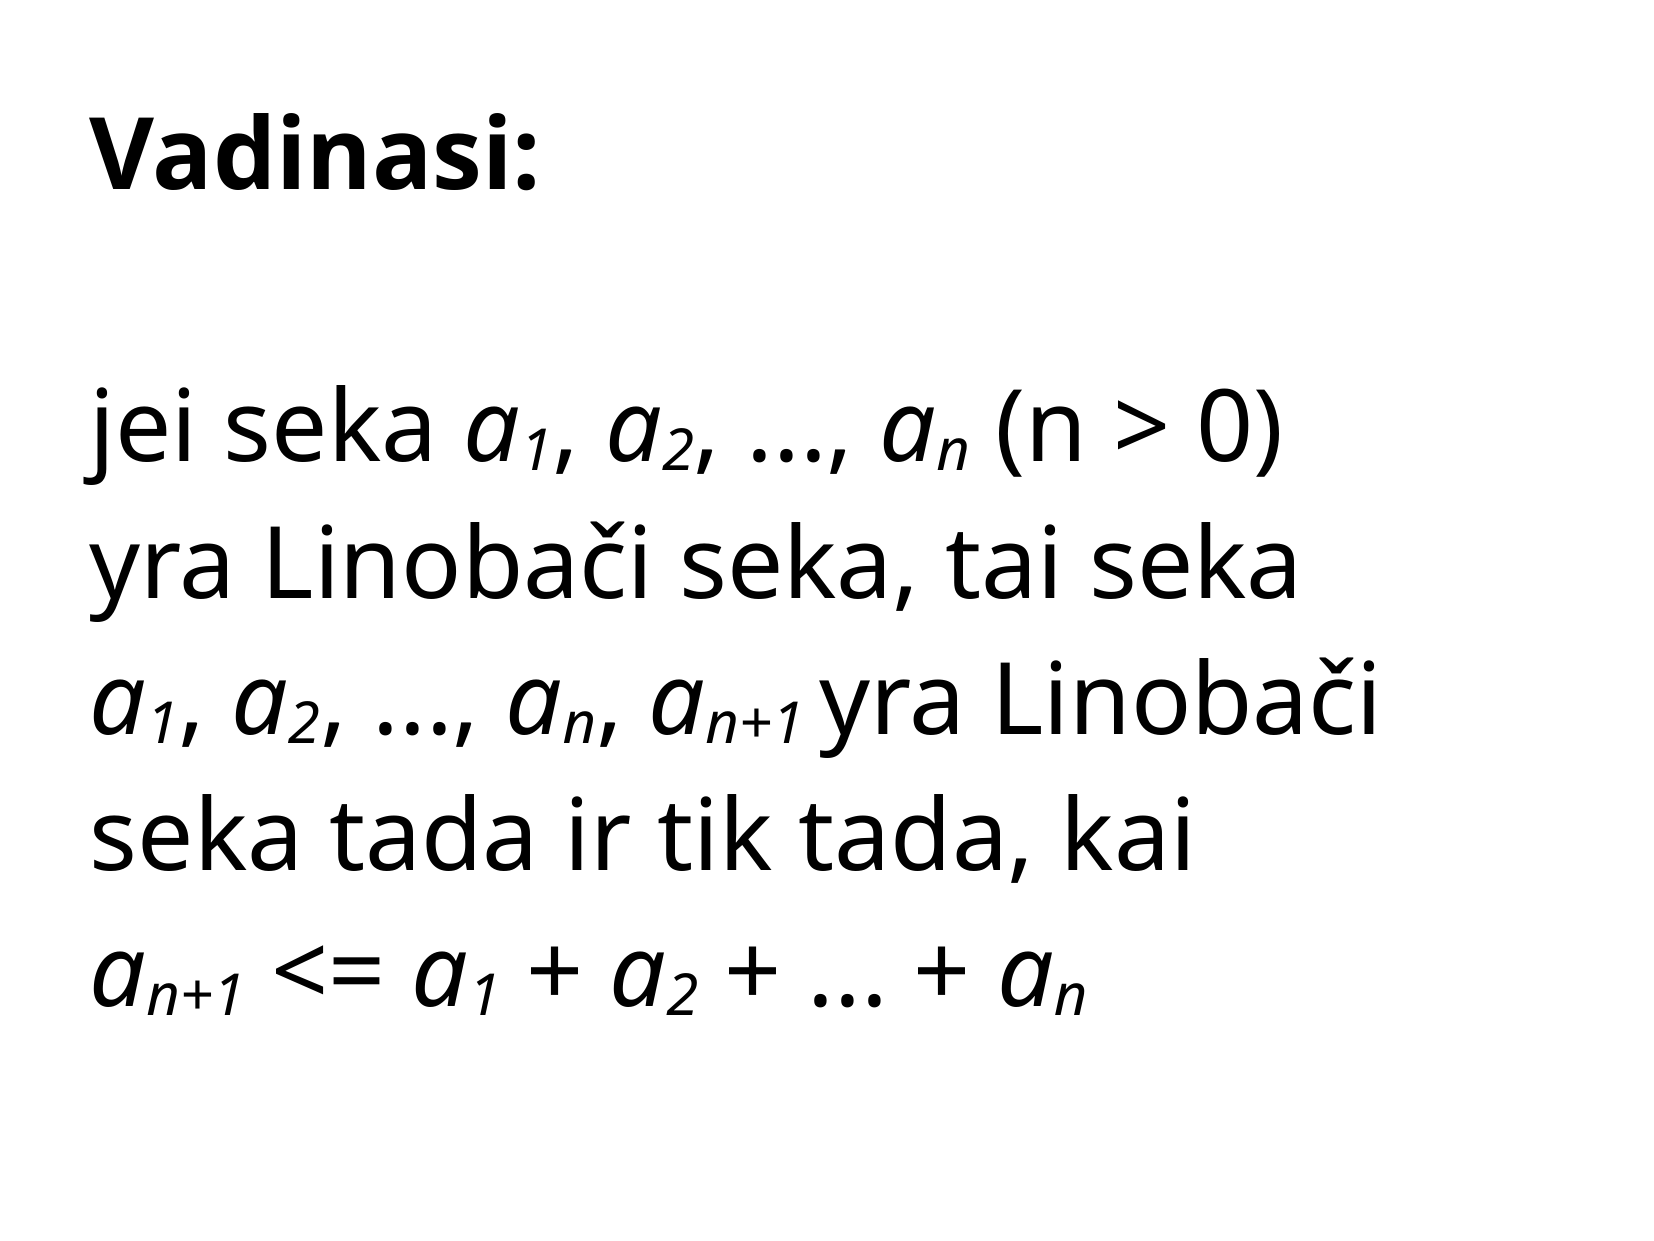

Vadinasi:
jei seka a1, a2, ..., an (n > 0)
yra Linobači seka, tai seka
a1, a2, ..., an, an+1 yra Linobači seka tada ir tik tada, kai
an+1 <= a1 + a2 + ... + an